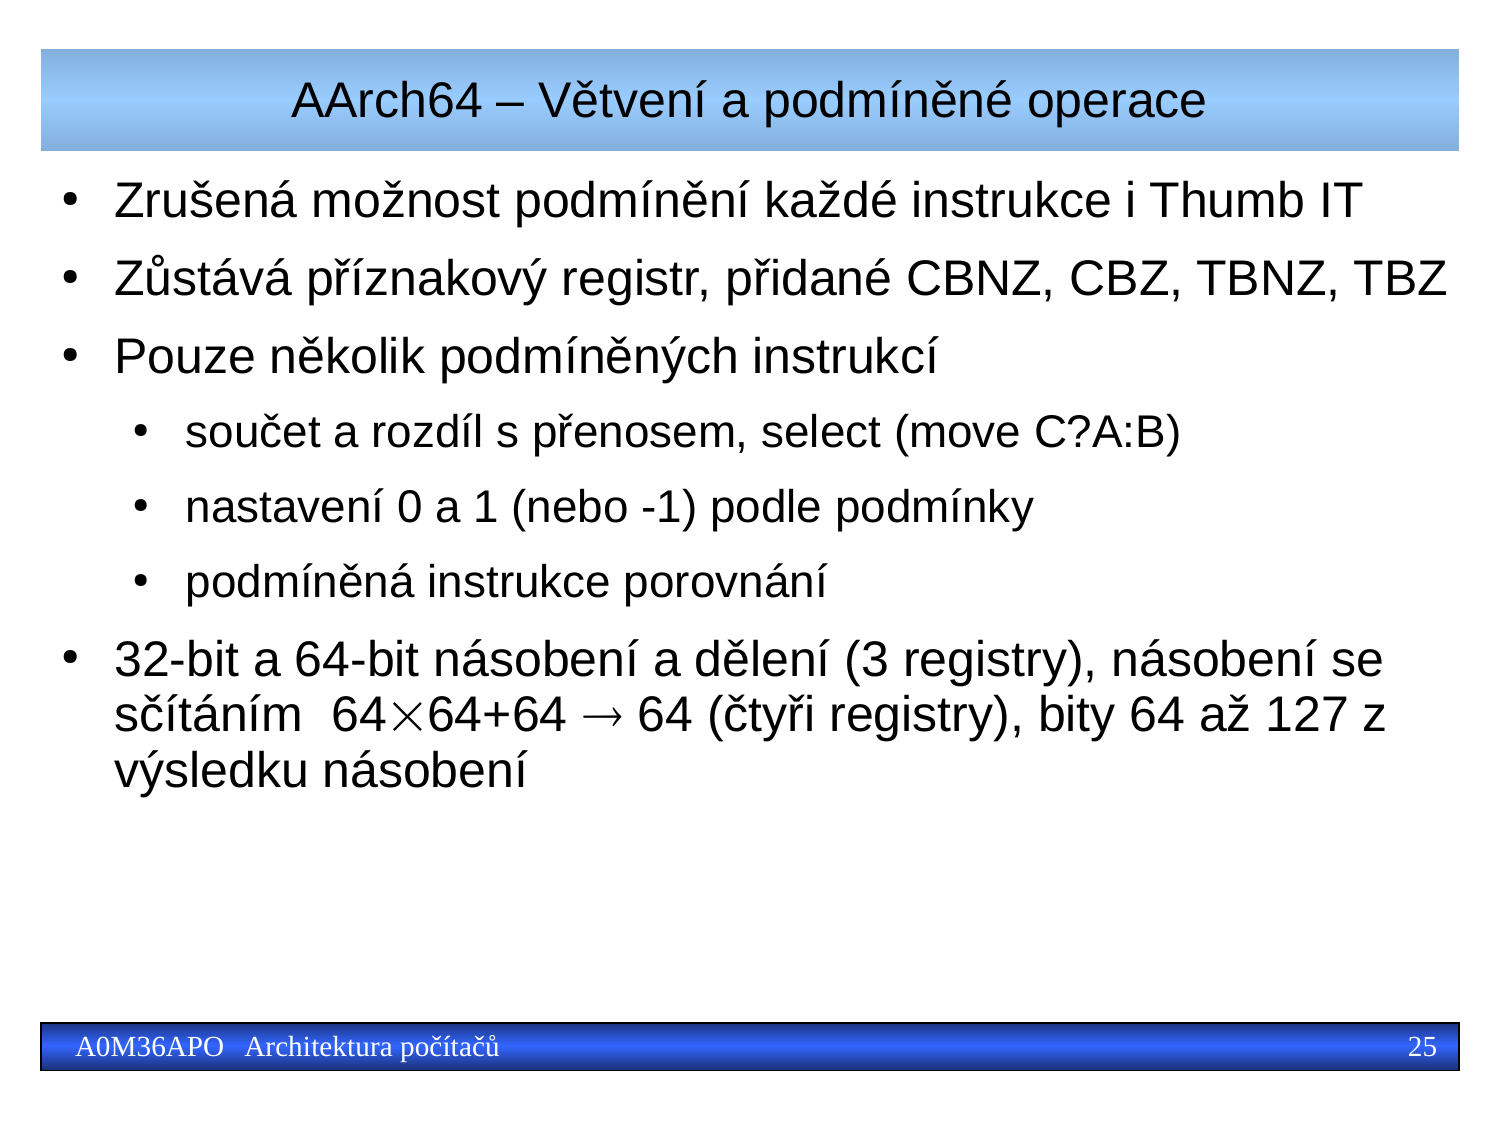

# AArch64 – Větvení a podmíněné operace
Zrušená možnost podmínění každé instrukce i Thumb IT
Zůstává příznakový registr, přidané CBNZ, CBZ, TBNZ, TBZ
Pouze několik podmíněných instrukcí
součet a rozdíl s přenosem, select (move C?A:B)
nastavení 0 a 1 (nebo -1) podle podmínky
podmíněná instrukce porovnání
32-bit a 64-bit násobení a dělení (3 registry), násobení se sčítáním 64×64+64  64 (čtyři registry), bity 64 až 127 z výsledku násobení
A0M36APO Architektura počítačů
25